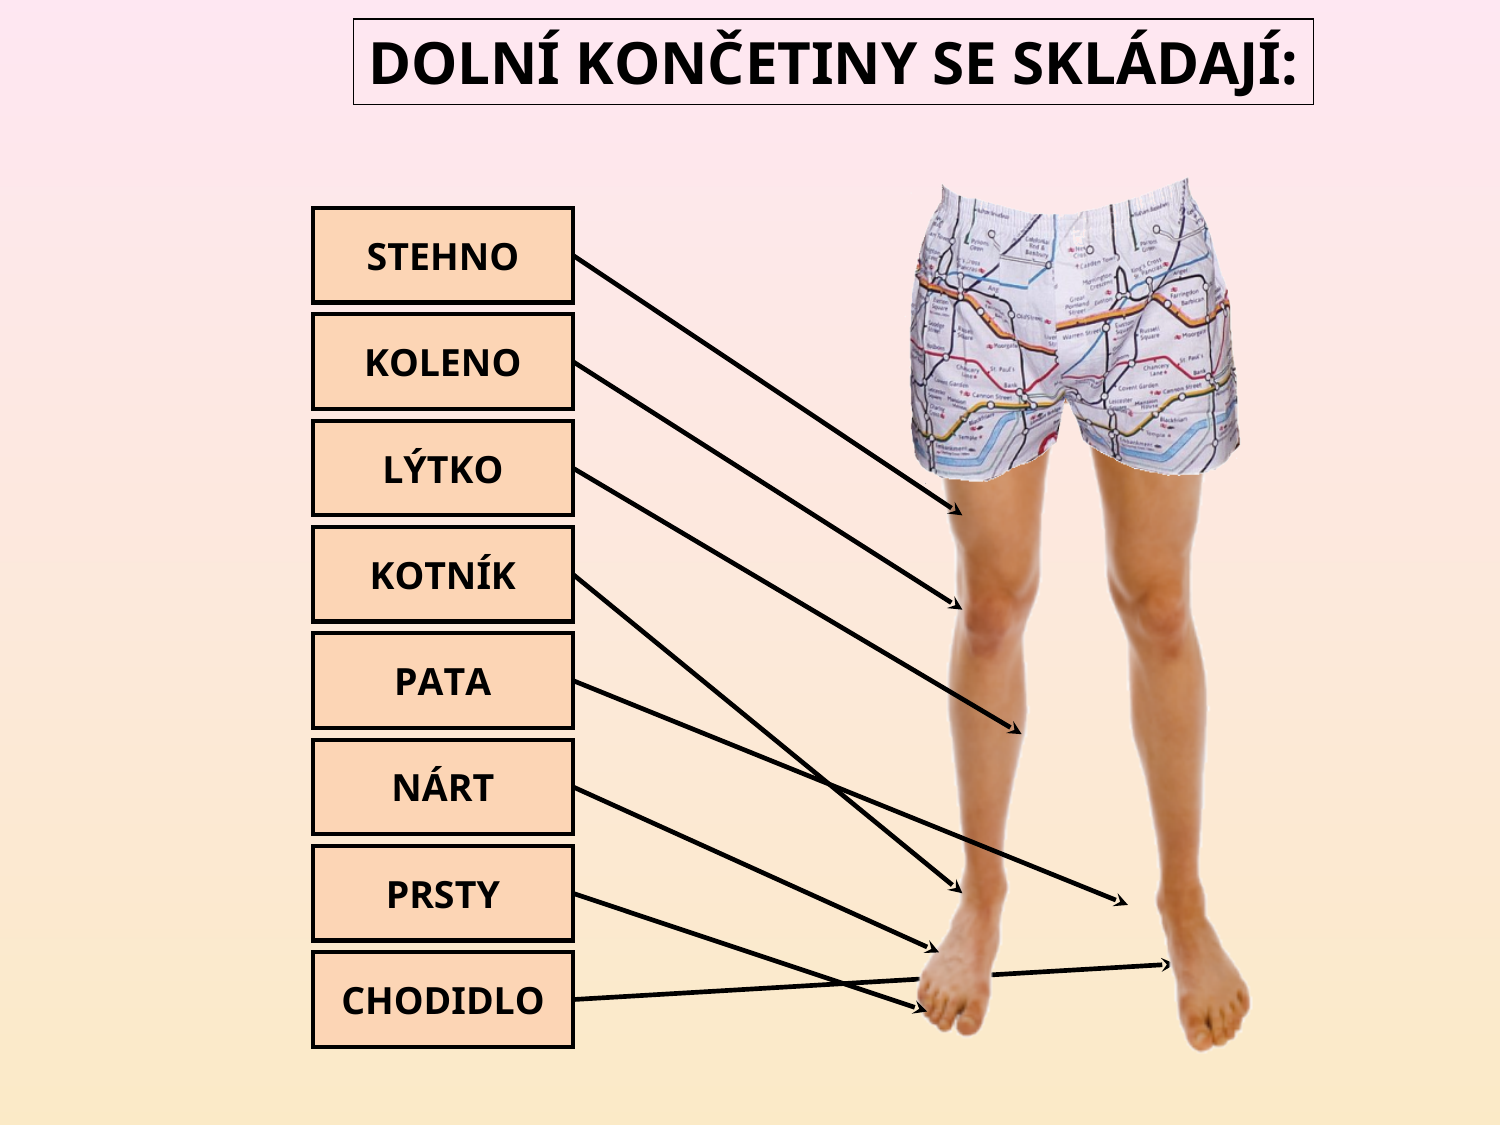

DOLNÍ KONČETINY SE SKLÁDAJÍ:
STEHNO
KOLENO
LÝTKO
KOTNÍK
PATA
NÁRT
PRSTY
CHODIDLO